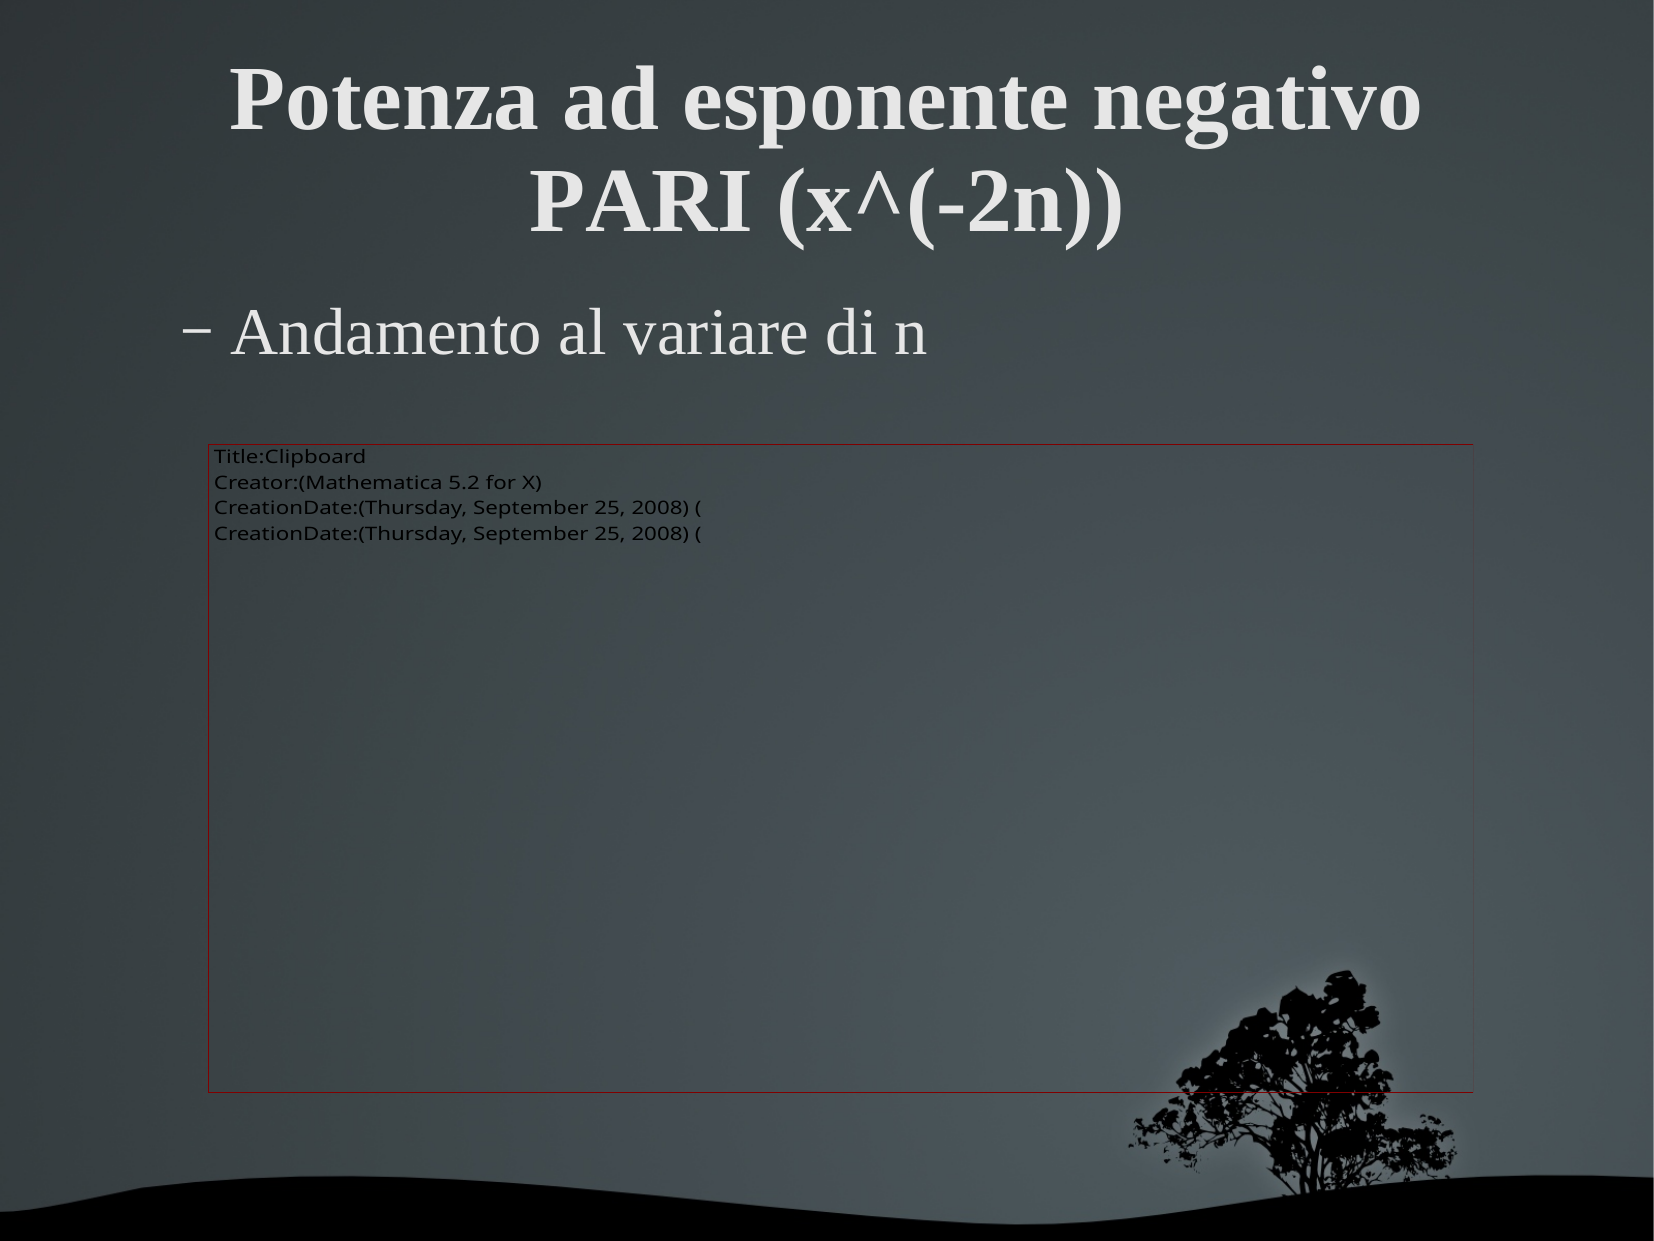

# Potenza ad esponente negativo PARI (x^(-2n))
Andamento al variare di n